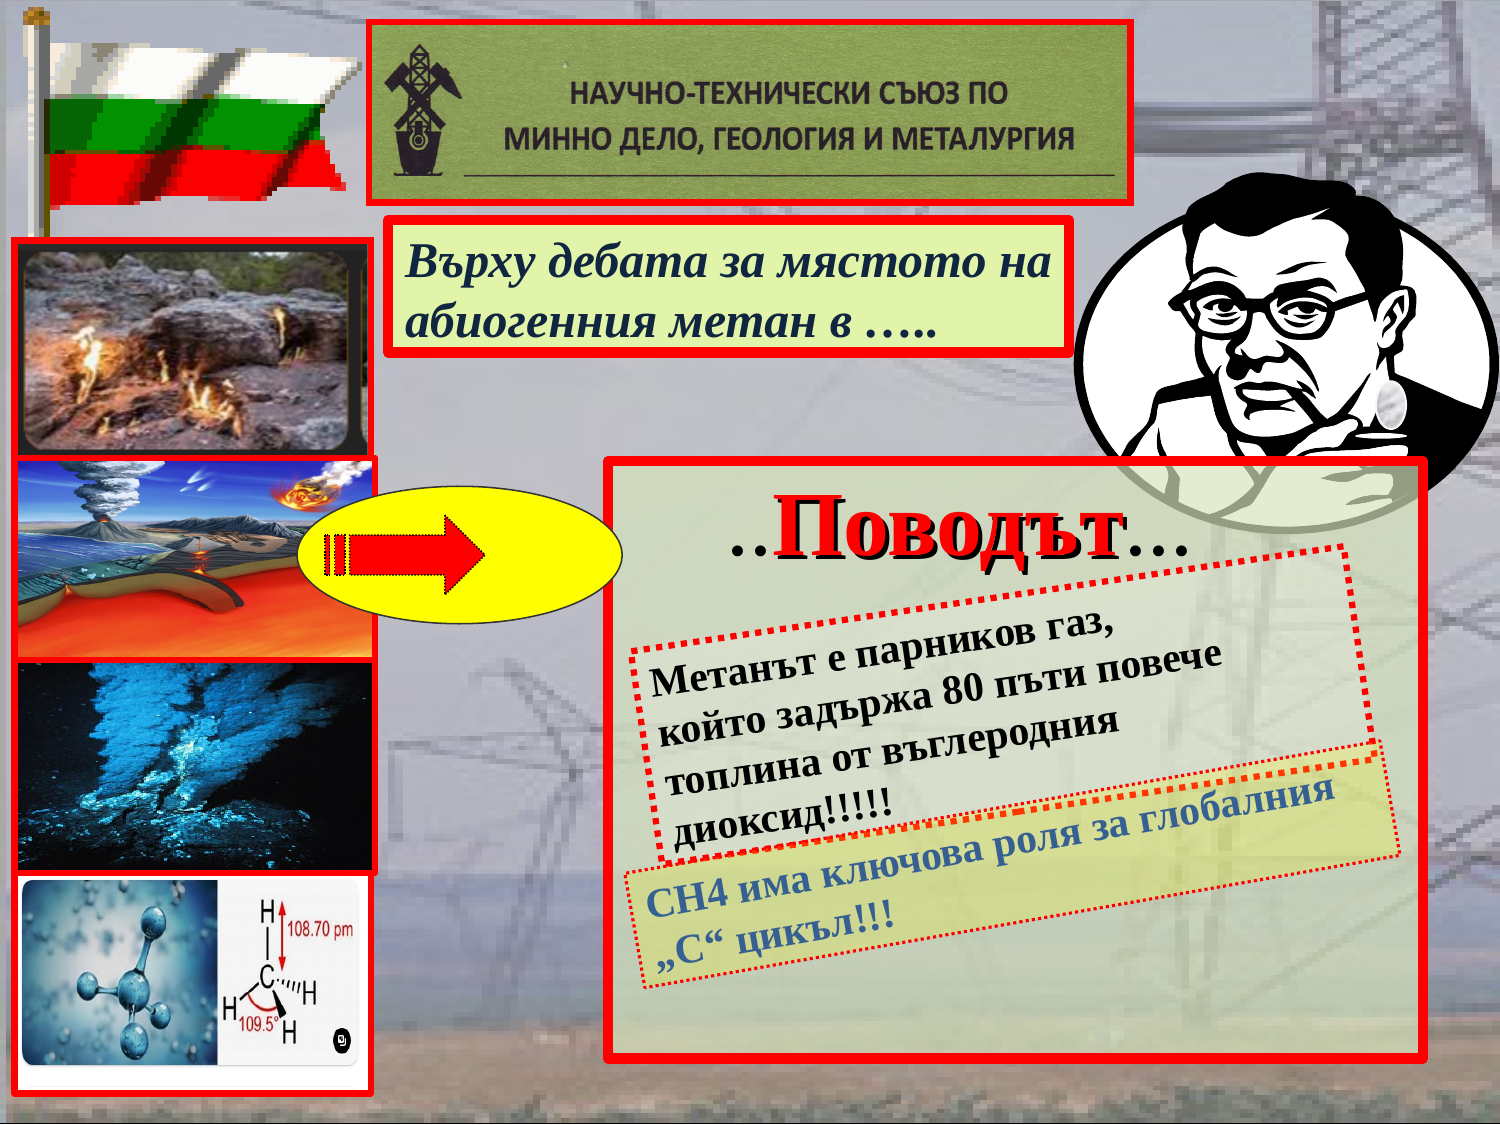

Върху дебата за мястото на абиогенния метан в …..
..Поводът...
Метанът е парников газ, който задържа 80 пъти повече топлина от въглеродния диоксид!!!!!
СН4 има ключова роля за глобалния „С“ цикъл!!!